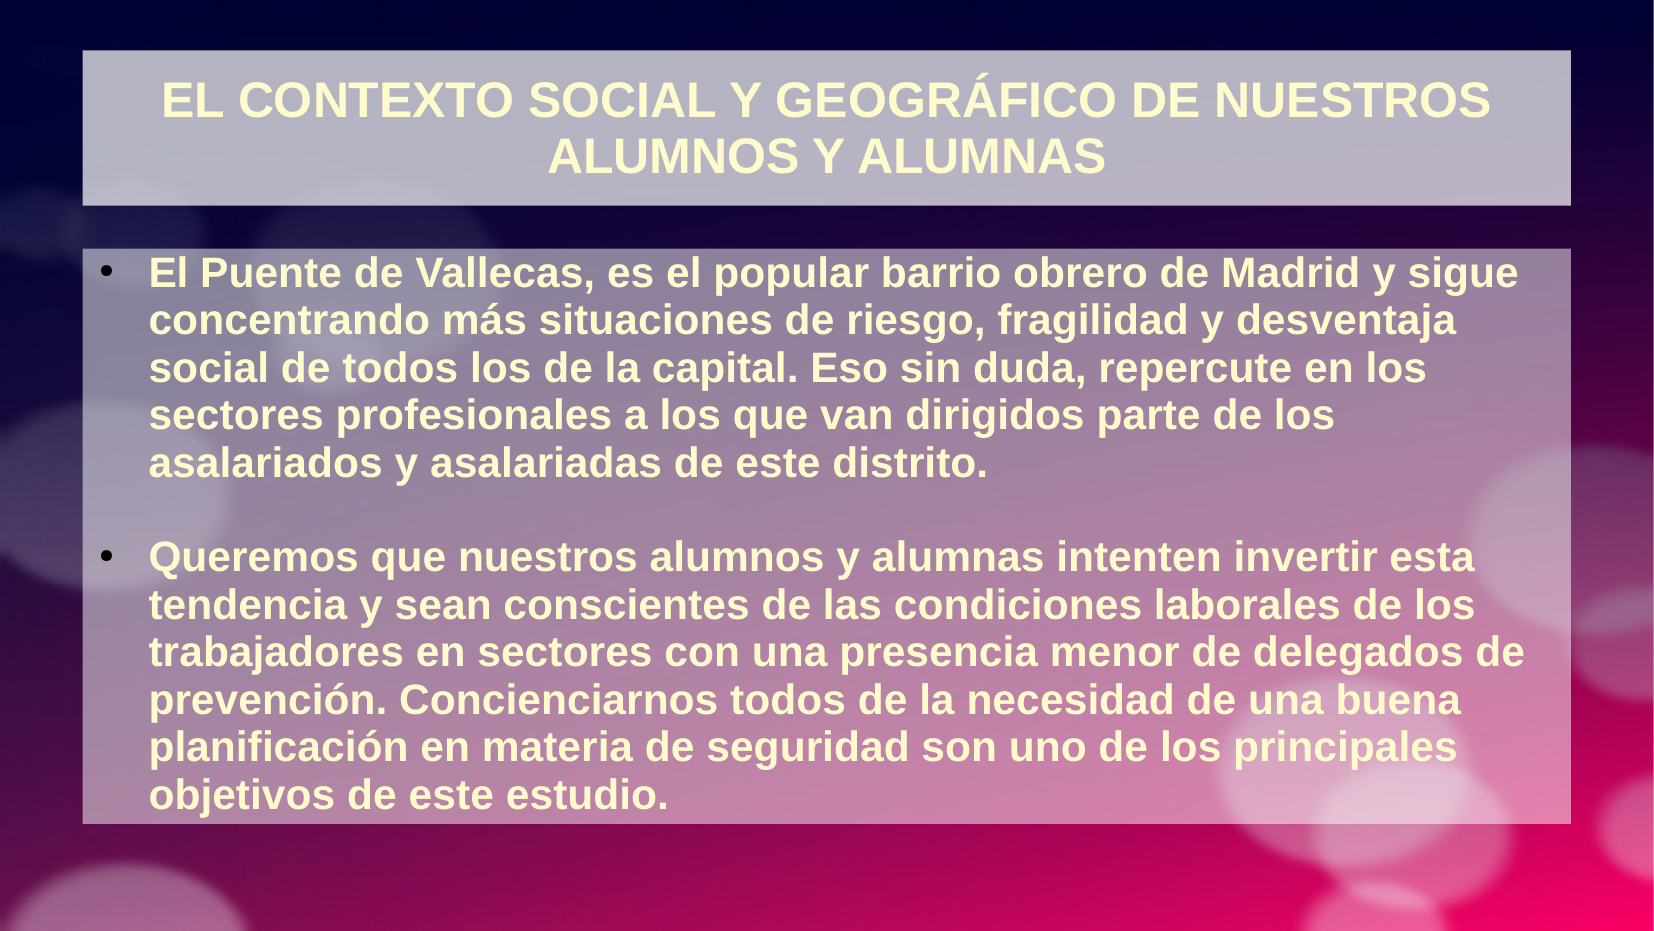

# EL CONTEXTO SOCIAL Y GEOGRÁFICO DE NUESTROS ALUMNOS Y ALUMNAS
El Puente de Vallecas, es el popular barrio obrero de Madrid y sigue concentrando más situaciones de riesgo, fragilidad y desventaja social de todos los de la capital. Eso sin duda, repercute en los sectores profesionales a los que van dirigidos parte de los asalariados y asalariadas de este distrito.
Queremos que nuestros alumnos y alumnas intenten invertir esta tendencia y sean conscientes de las condiciones laborales de los trabajadores en sectores con una presencia menor de delegados de prevención. Concienciarnos todos de la necesidad de una buena planificación en materia de seguridad son uno de los principales objetivos de este estudio.